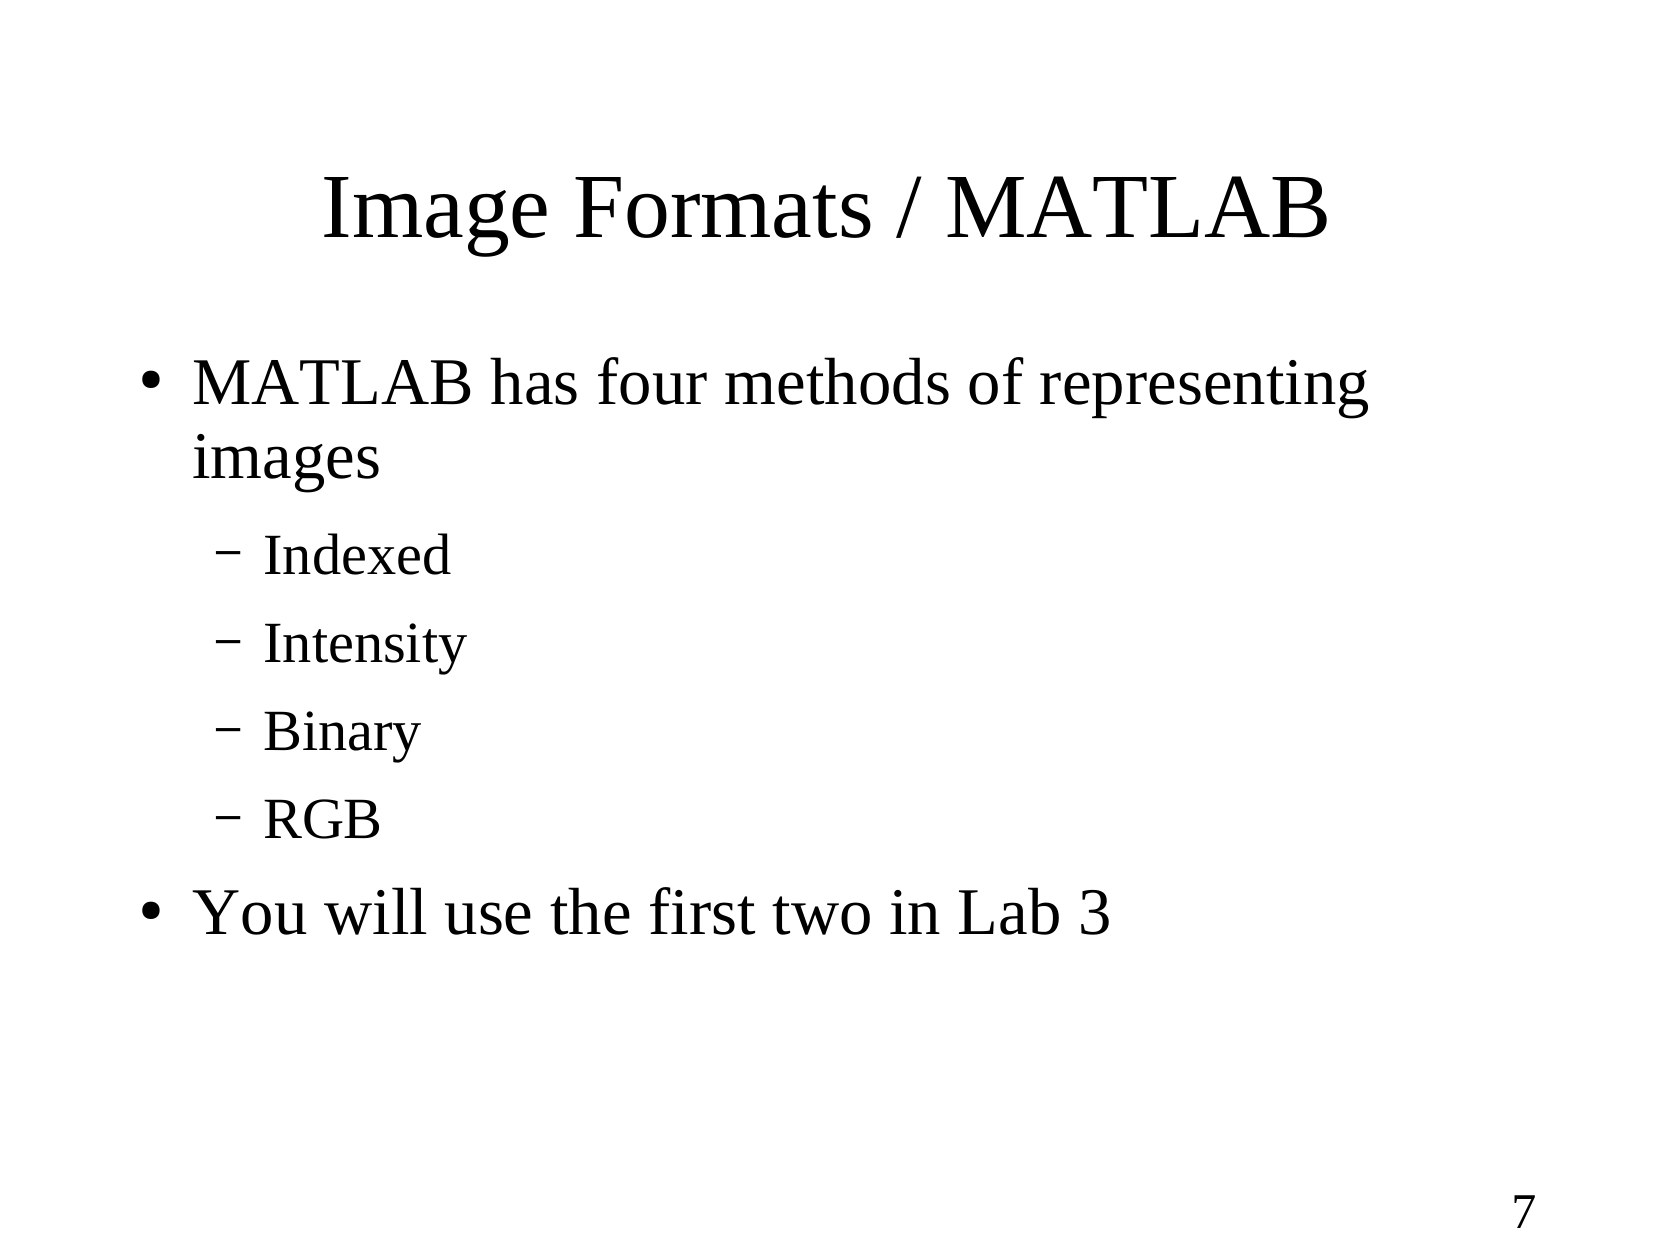

# Image Formats / MATLAB
MATLAB has four methods of representing images
Indexed
Intensity
Binary
RGB
You will use the first two in Lab 3